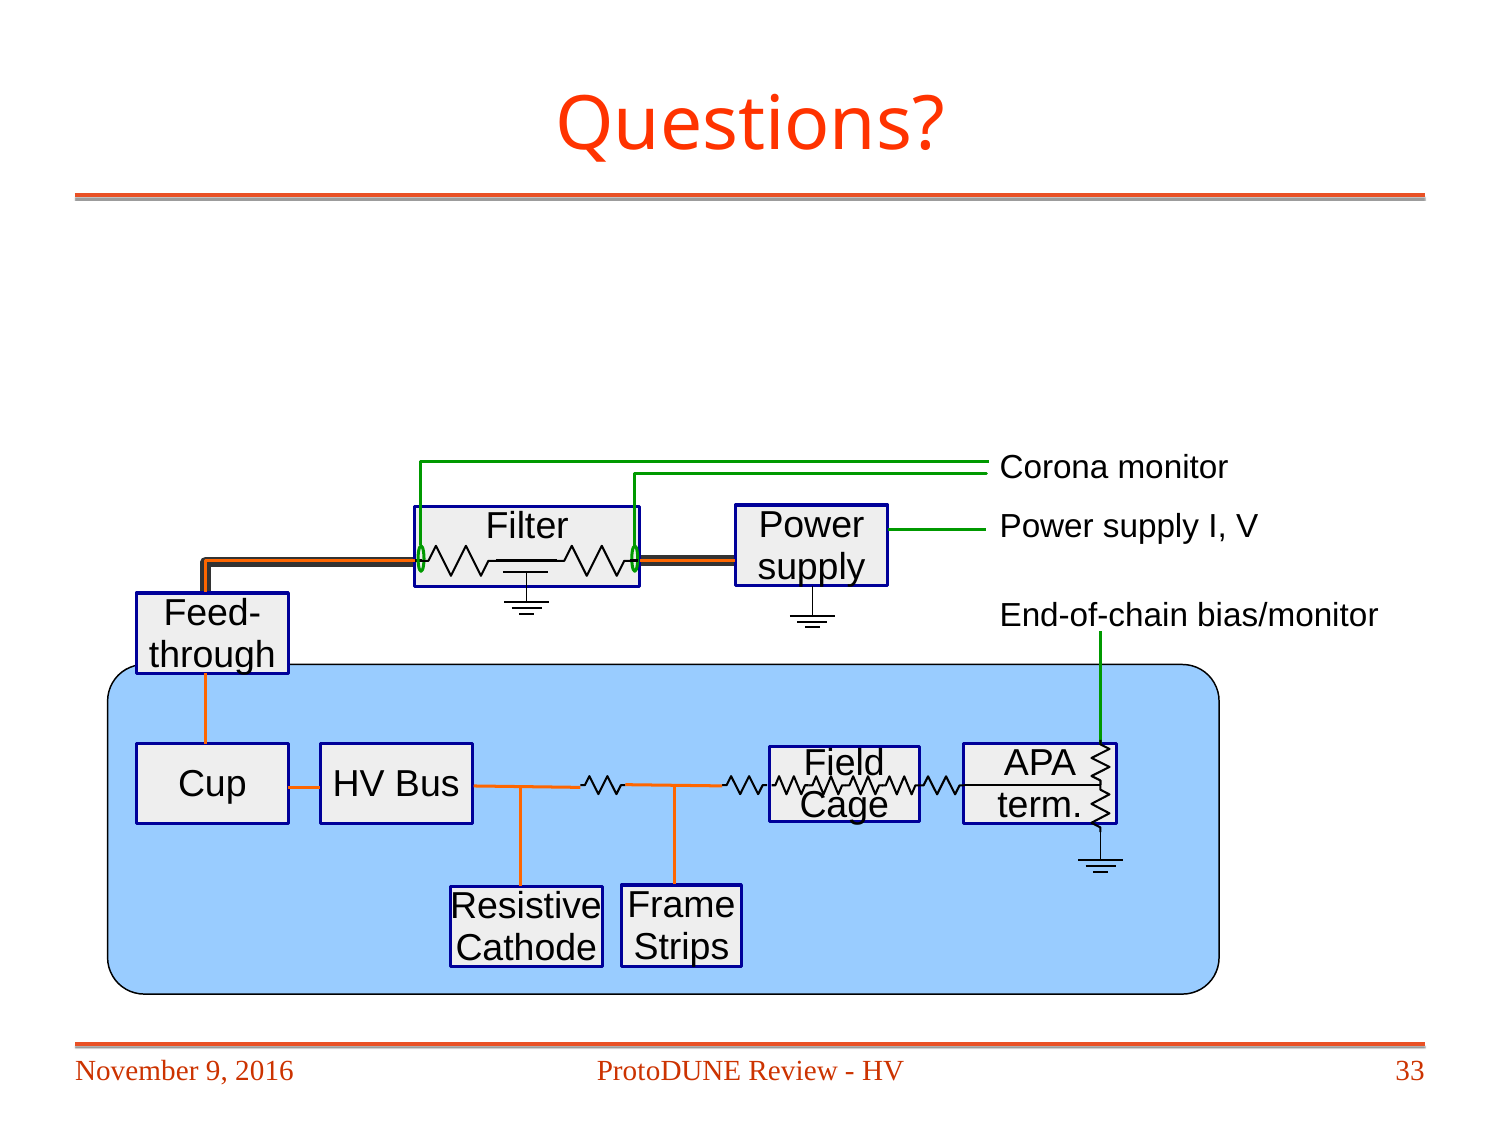

# Questions?
Corona monitor
Power supply I, V
Power
supply
Filter
End-of-chain bias/monitor
Feed-
through
Cup
HV Bus
APA
term.
Field
Cage
Frame
Strips
Resistive
Cathode
November 9, 2016
ProtoDUNE Review - HV
33